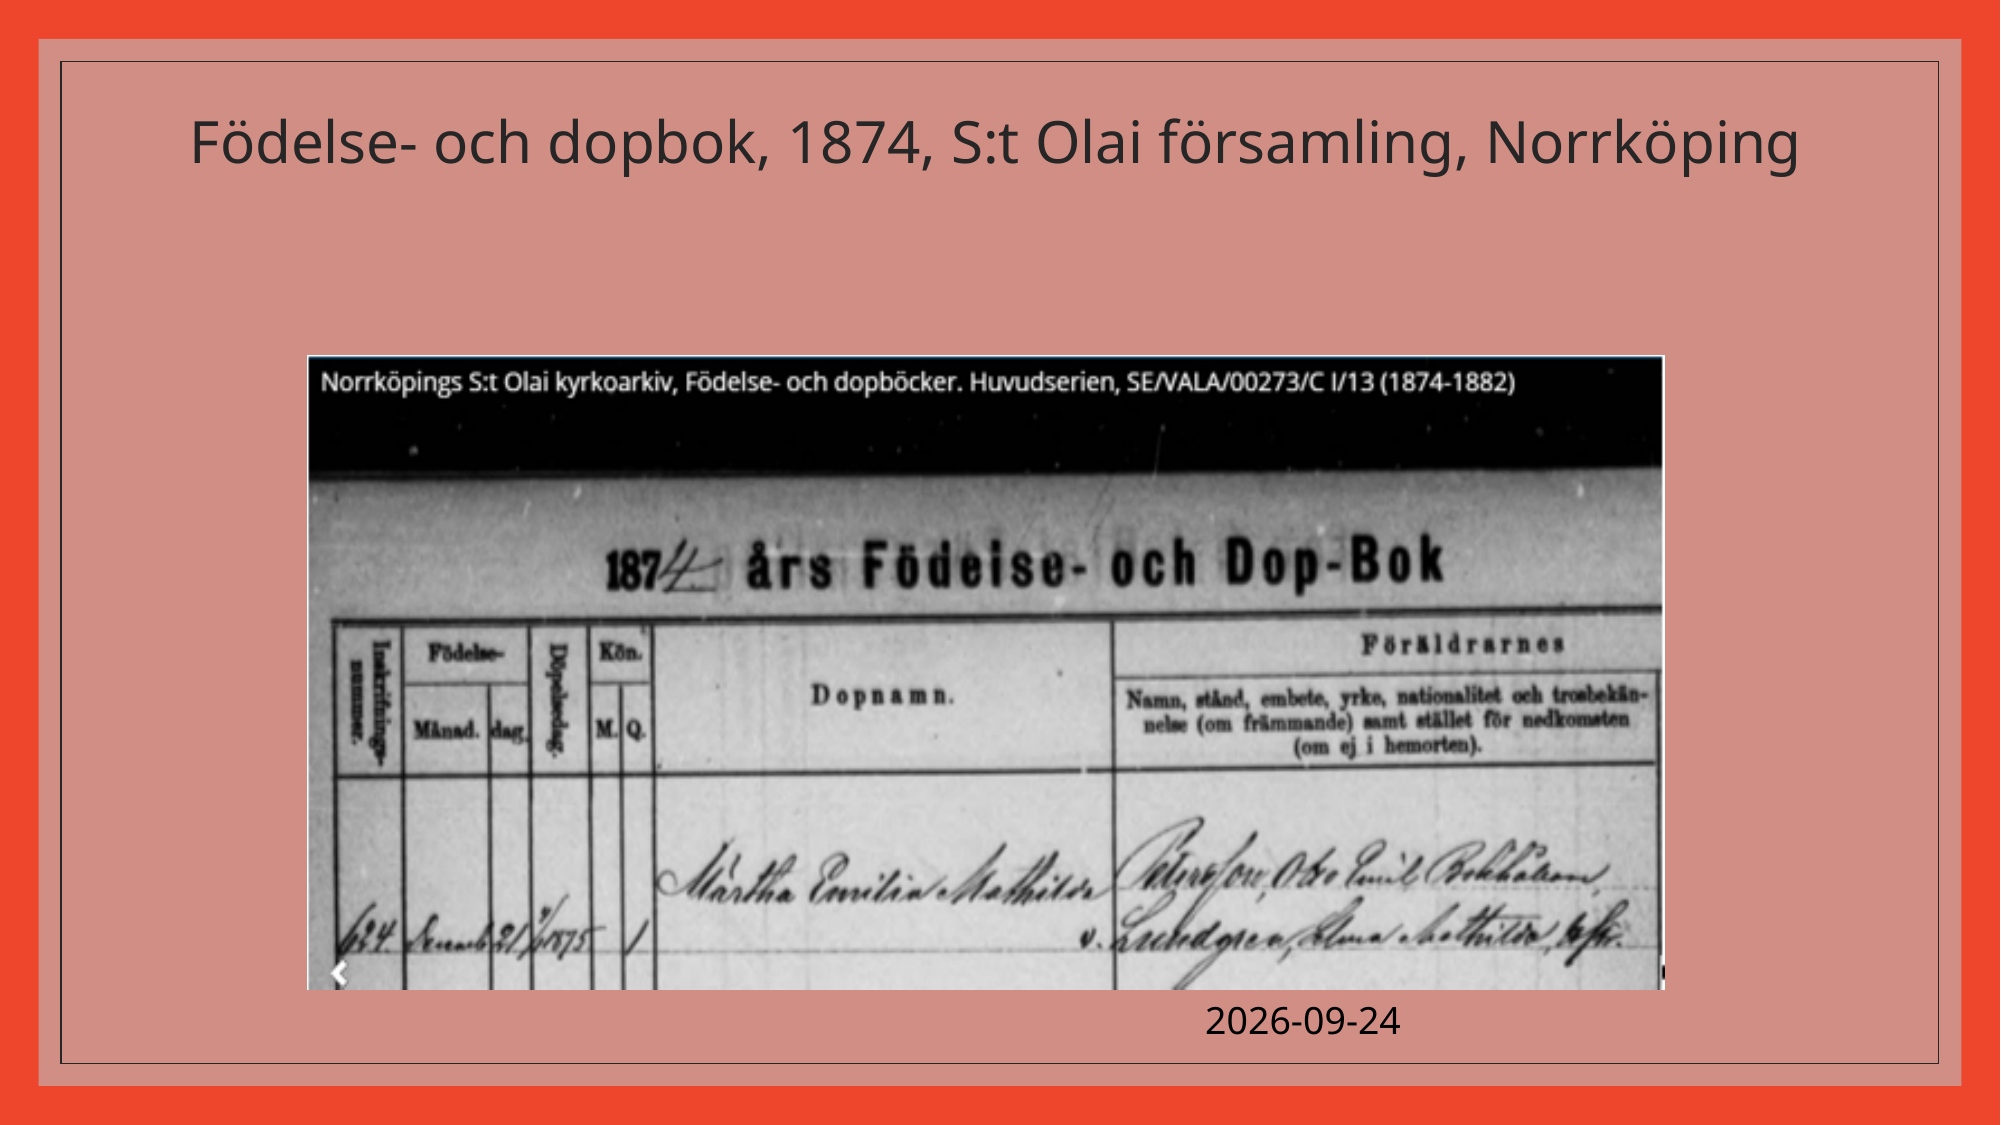

# Födelse- och dopbok, 1874, S:t Olai församling, Norrköping